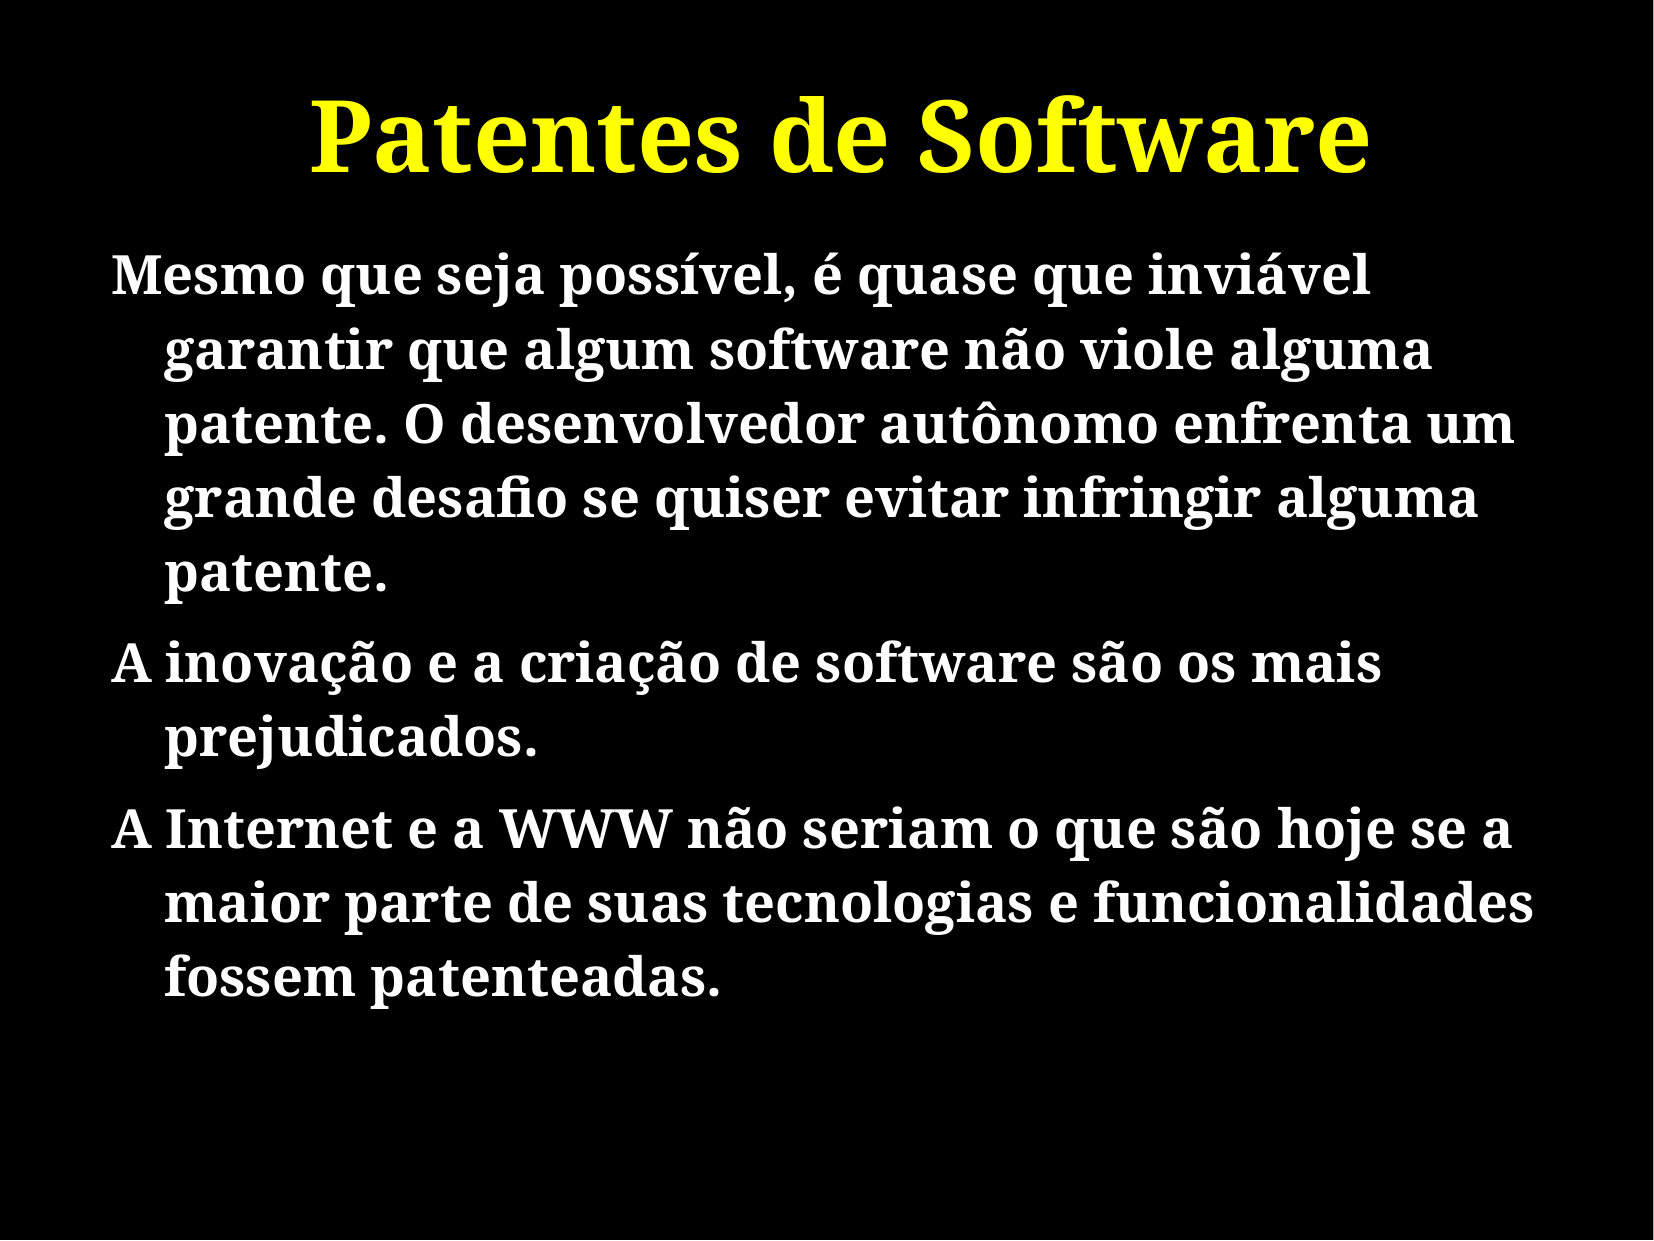

# Patentes de Software
Mesmo que seja possível, é quase que inviável garantir que algum software não viole alguma patente. O desenvolvedor autônomo enfrenta um grande desafio se quiser evitar infringir alguma patente.
A inovação e a criação de software são os mais prejudicados.
A Internet e a WWW não seriam o que são hoje se a maior parte de suas tecnologias e funcionalidades fossem patenteadas.